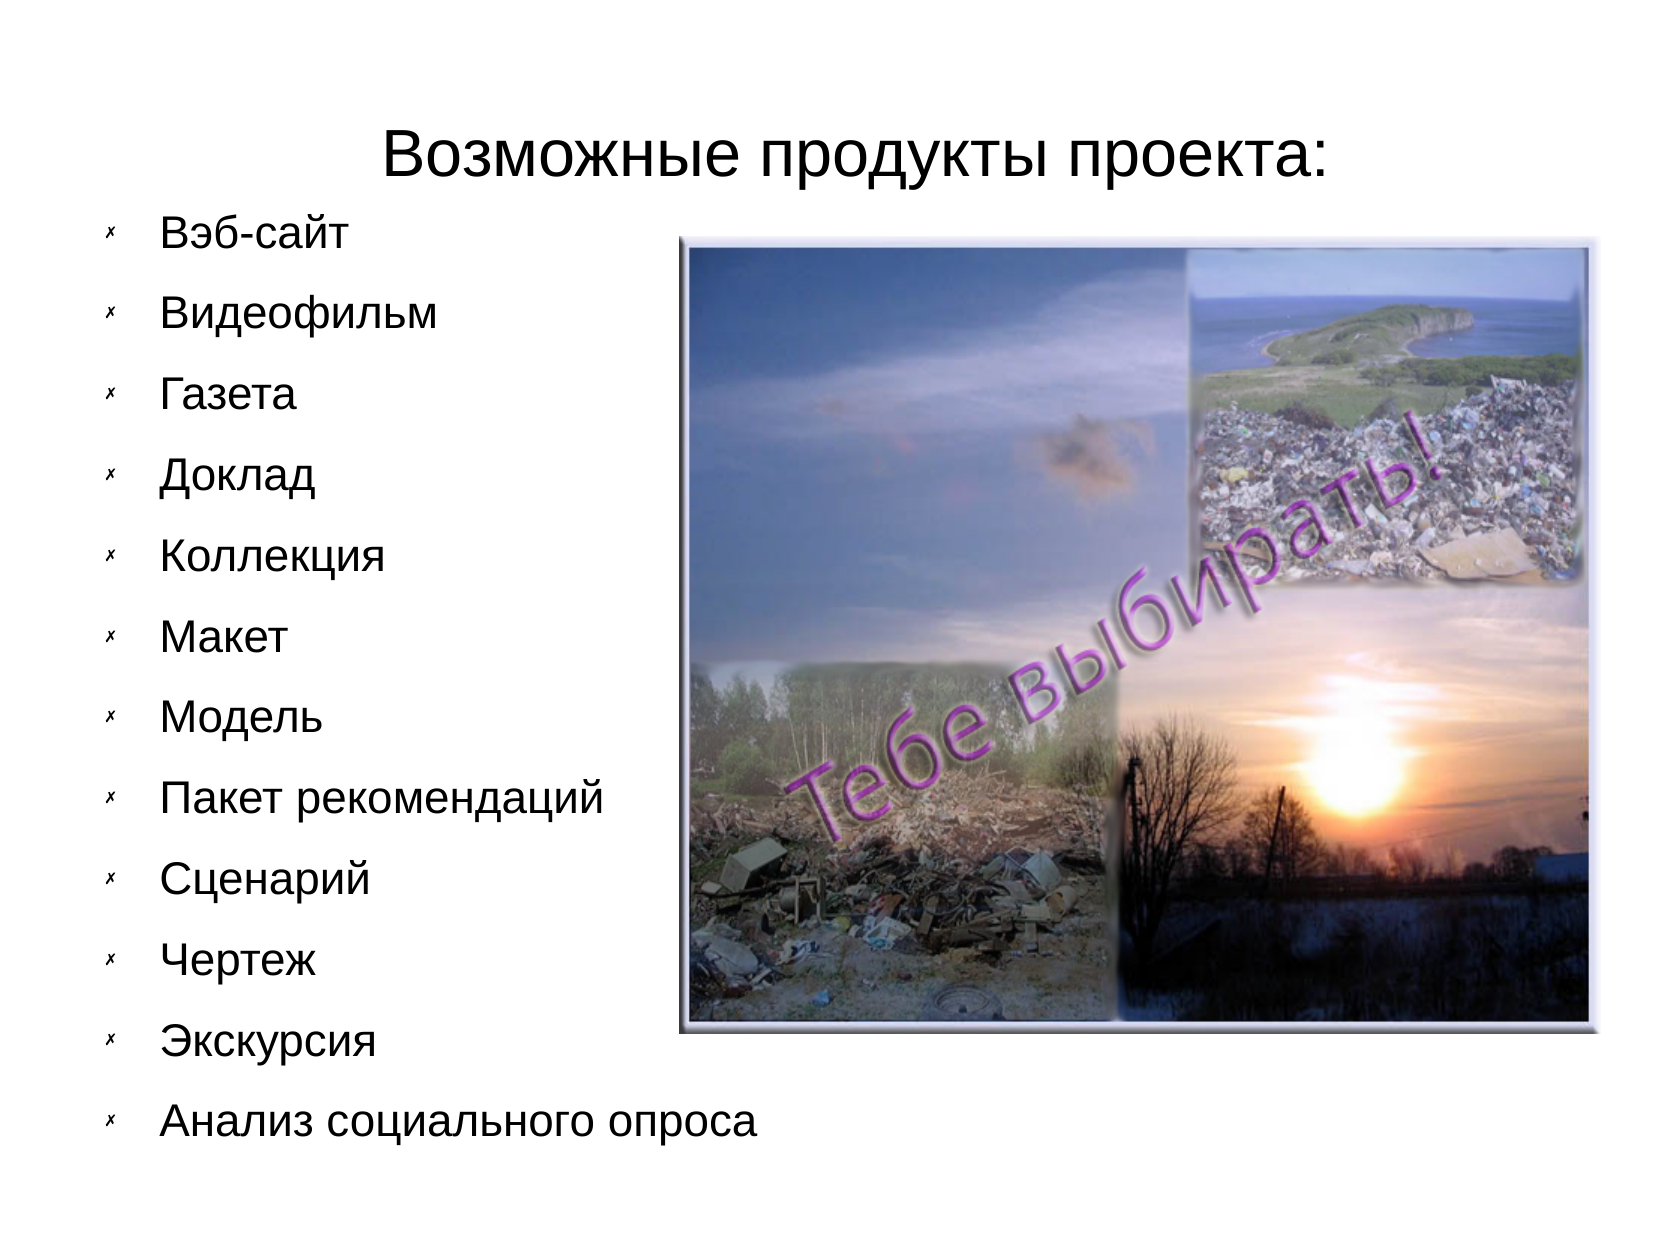

# Возможные продукты проекта:
Вэб-сайт
Видеофильм
Газета
Доклад
Коллекция
Макет
Модель
Пакет рекомендаций
Сценарий
Чертеж
Экскурсия
Анализ социального опроса